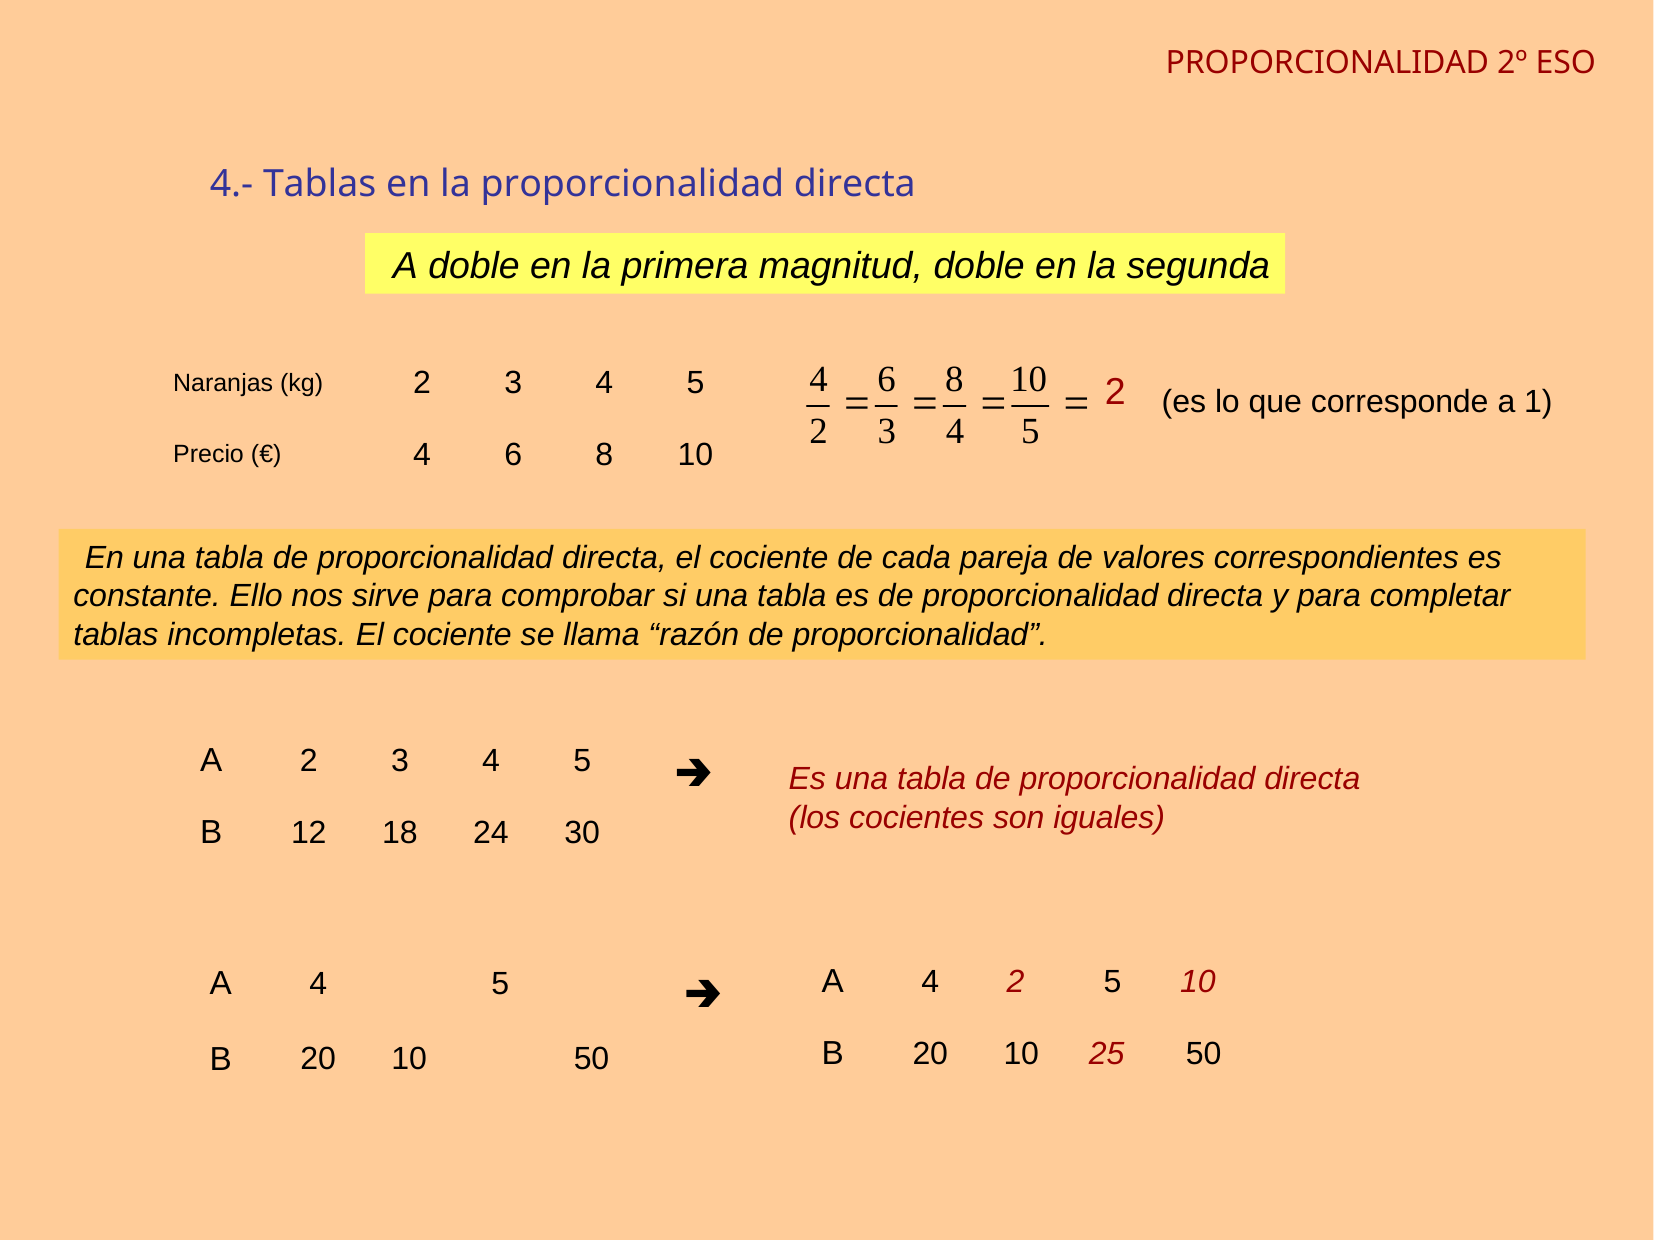

PROPORCIONALIDAD 2º ESO
4.- Tablas en la proporcionalidad directa
A doble en la primera magnitud, doble en la segunda
| Naranjas (kg) | 2 | 3 | 4 | 5 |
| --- | --- | --- | --- | --- |
| Precio (€) | 4 | 6 | 8 | 10 |
2
(es lo que corresponde a 1)
En una tabla de proporcionalidad directa, el cociente de cada pareja de valores correspondientes es constante. Ello nos sirve para comprobar si una tabla es de proporcionalidad directa y para completar tablas incompletas. El cociente se llama “razón de proporcionalidad”.
| A | 2 | 3 | 4 | 5 |
| --- | --- | --- | --- | --- |
| B | 12 | 18 | 24 | 30 |

Es una tabla de proporcionalidad directa
(los cocientes son iguales)
| A | 4 | | 5 | |
| --- | --- | --- | --- | --- |
| B | 20 | 10 | | 50 |
| A | 4 | 2 | 5 | 10 |
| --- | --- | --- | --- | --- |
| B | 20 | 10 | 25 | 50 |
